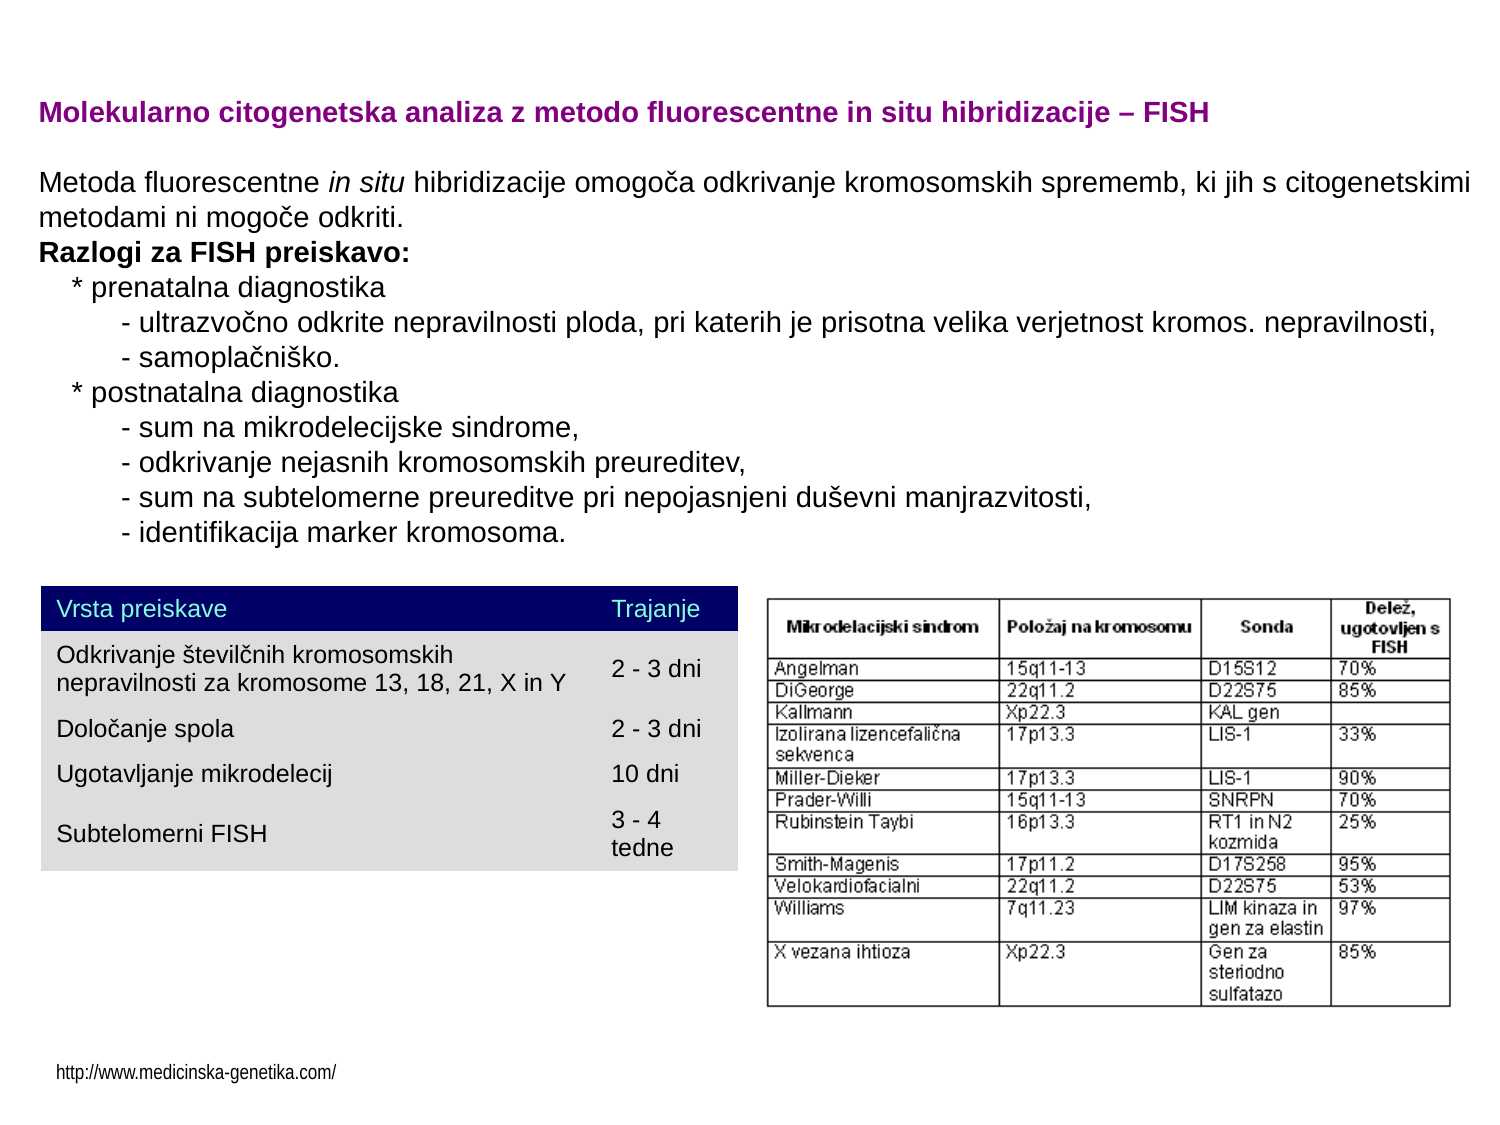

Molekularno citogenetska analiza z metodo fluorescentne in situ hibridizacije – FISH
Metoda fluorescentne in situ hibridizacije omogoča odkrivanje kromosomskih sprememb, ki jih s citogenetskimi
metodami ni mogoče odkriti.
Razlogi za FISH preiskavo:
 * prenatalna diagnostika
 - ultrazvočno odkrite nepravilnosti ploda, pri katerih je prisotna velika verjetnost kromos. nepravilnosti,
 - samoplačniško.
 * postnatalna diagnostika
 - sum na mikrodelecijske sindrome,
 - odkrivanje nejasnih kromosomskih preureditev,
 - sum na subtelomerne preureditve pri nepojasnjeni duševni manjrazvitosti,
 - identifikacija marker kromosoma.
| Vrsta preiskave | Trajanje |
| --- | --- |
| Odkrivanje številčnih kromosomskih nepravilnosti za kromosome 13, 18, 21, X in Y | 2 - 3 dni |
| Določanje spola | 2 - 3 dni |
| Ugotavljanje mikrodelecij | 10 dni |
| Subtelomerni FISH | 3 - 4 tedne |
http://www.medicinska-genetika.com/